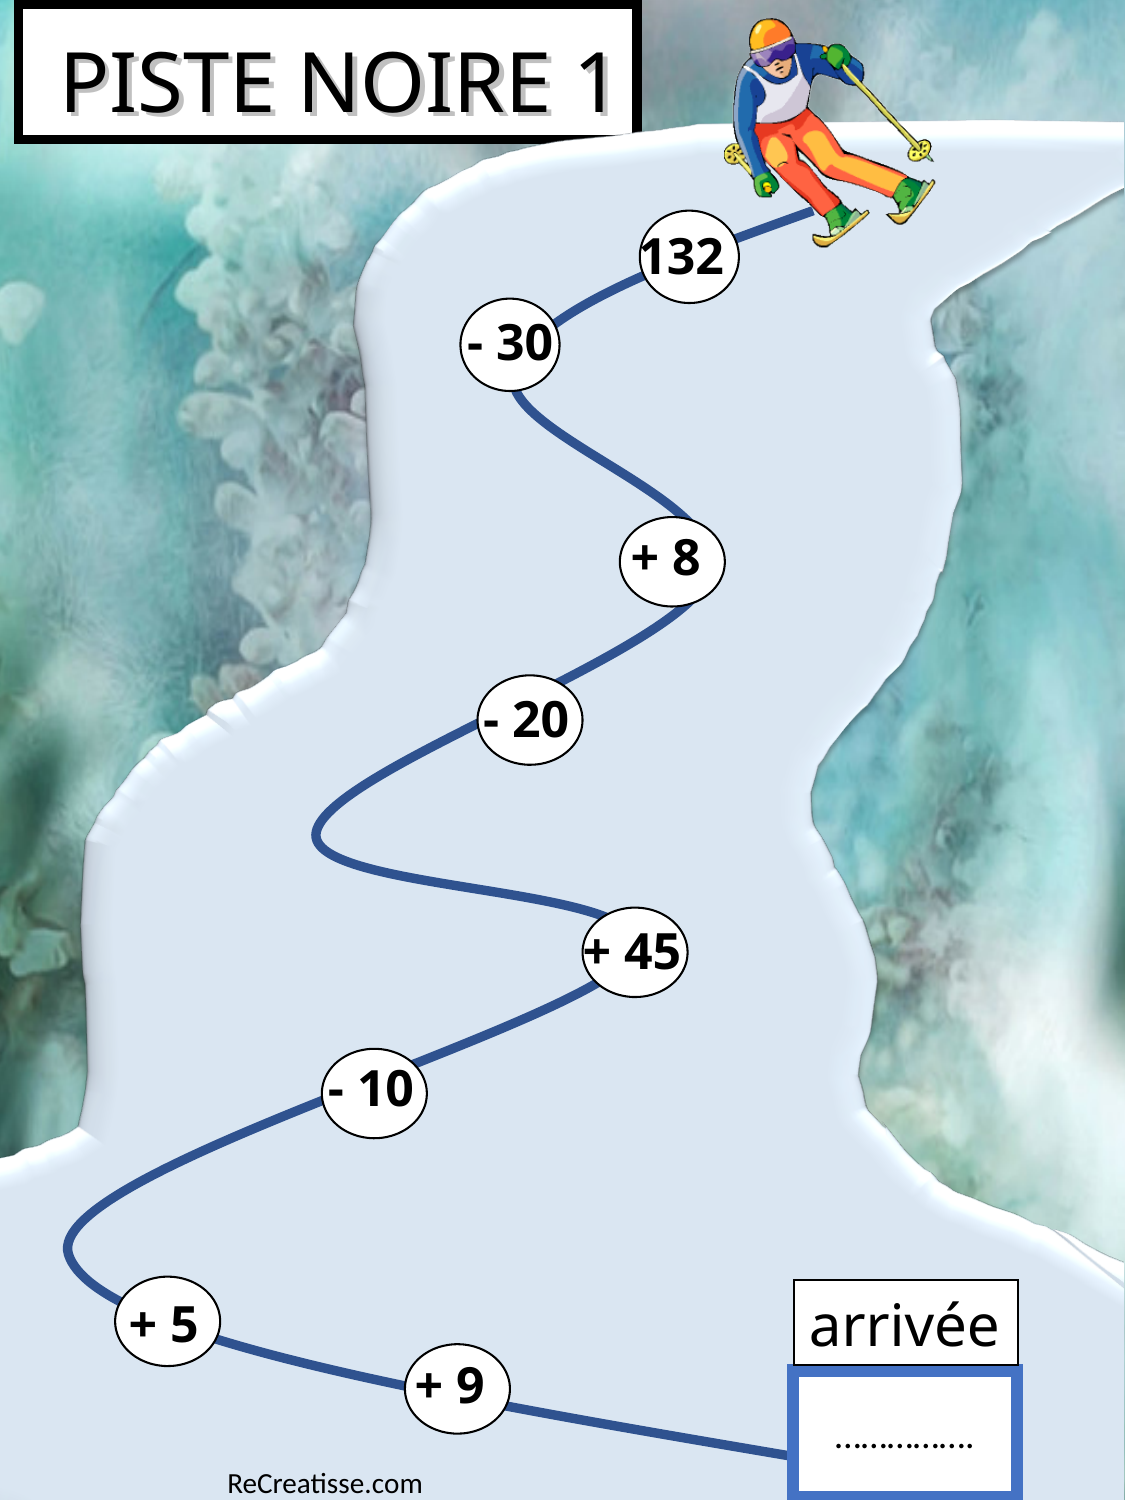

PISTE NOIRE 1
132
- 30
+ 8
- 20
+ 45
- 10
arrivée
+ 5
+ 9
…………….
ReCreatisse.com